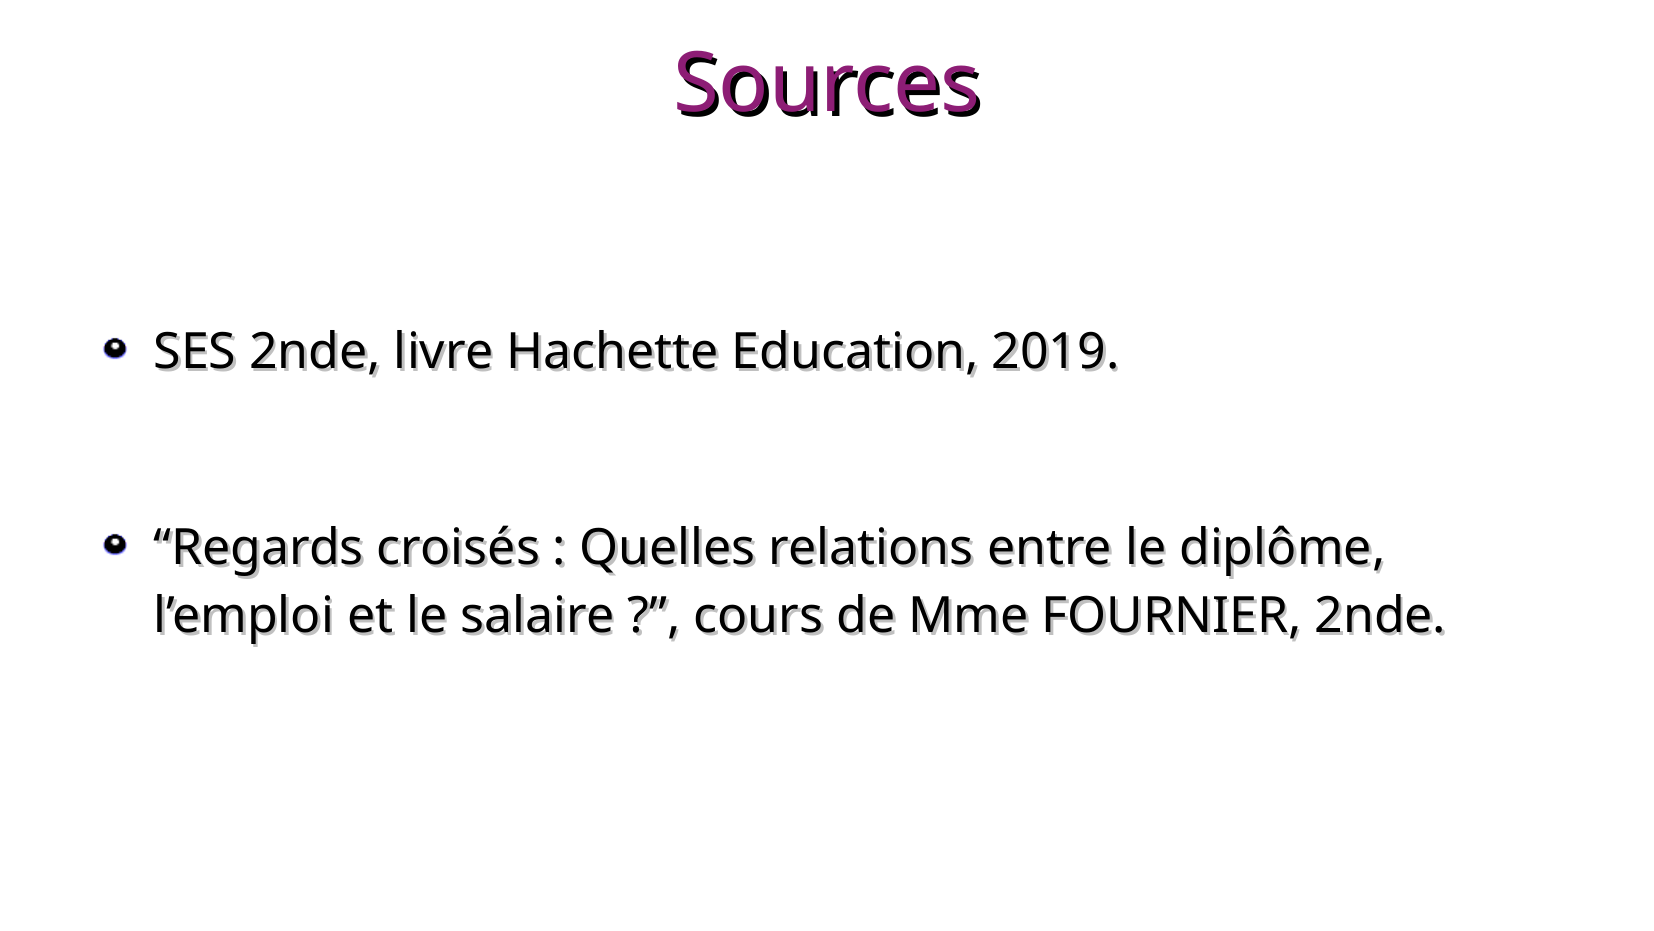

# Sources
SES 2nde, livre Hachette Education, 2019.
“Regards croisés : Quelles relations entre le diplôme, l’emploi et le salaire ?”, cours de Mme FOURNIER, 2nde.